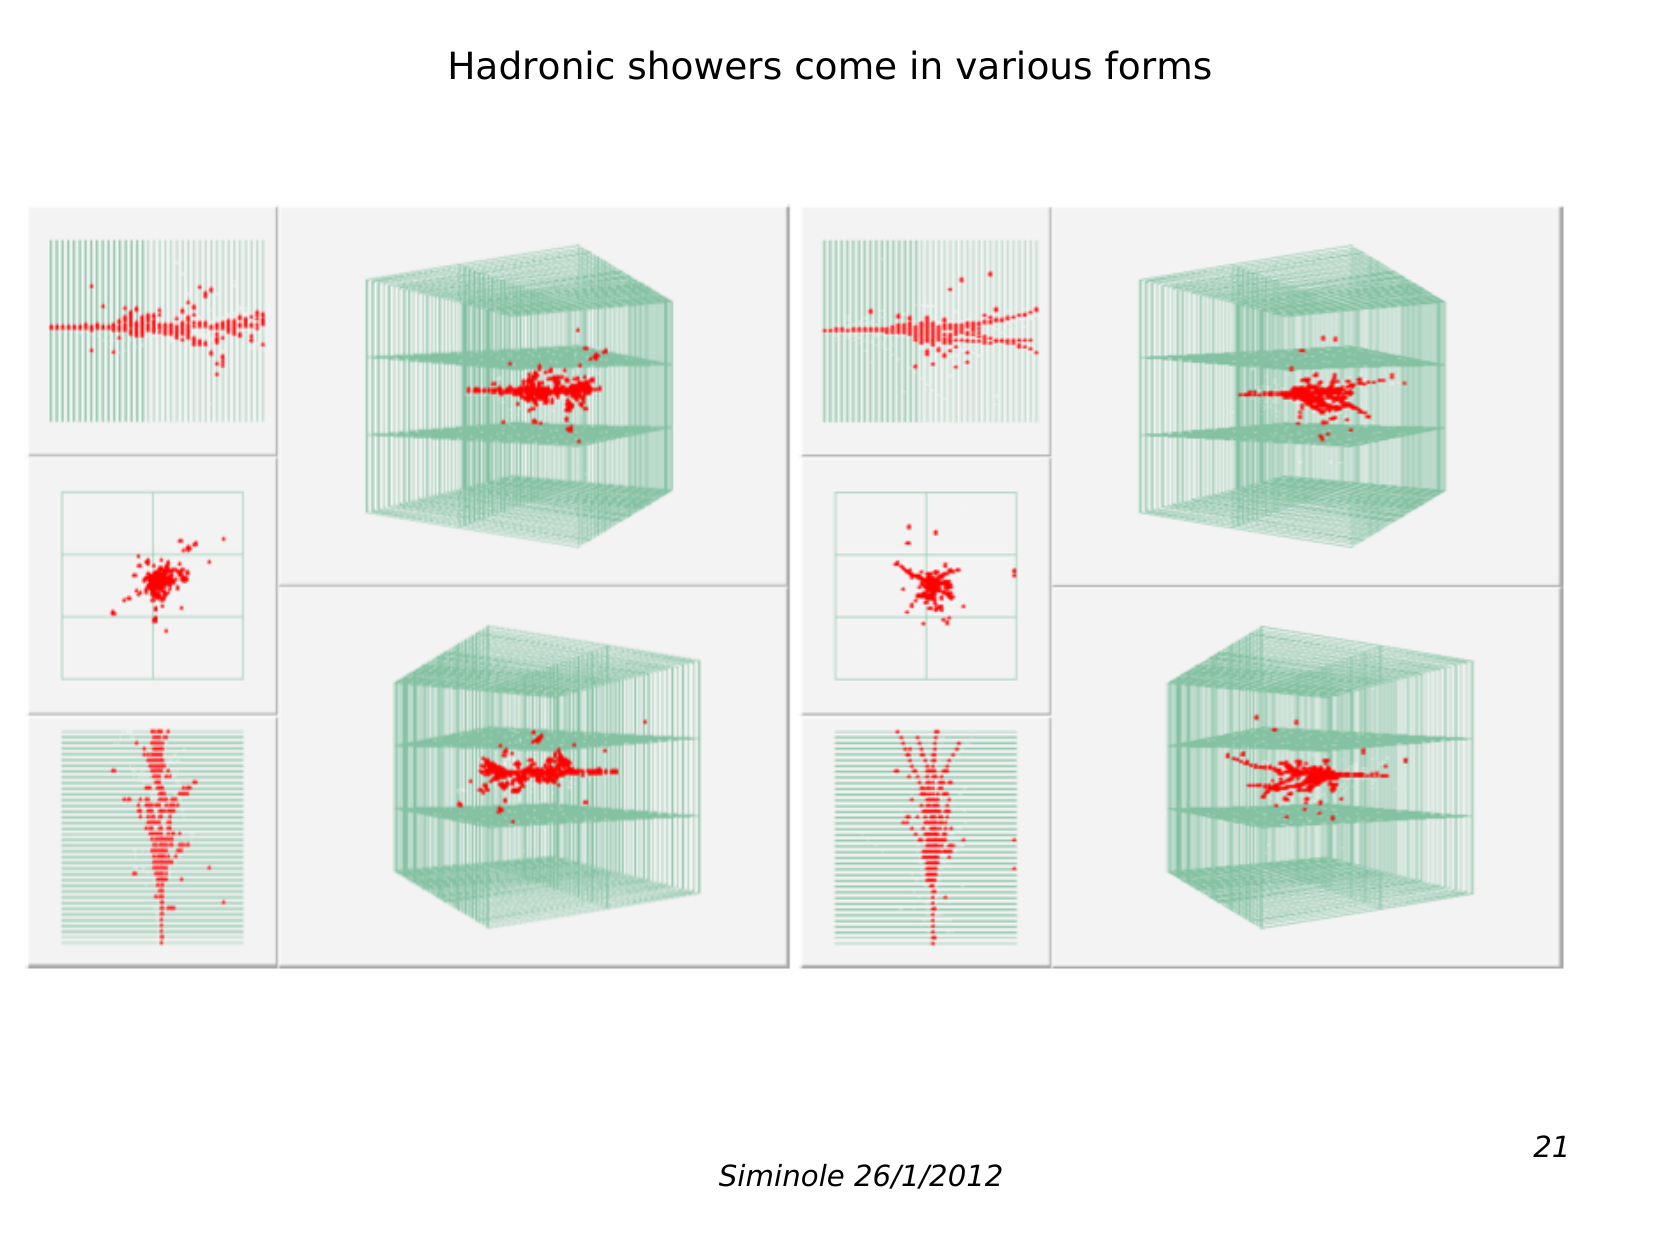

Hadronic showers come in various forms
Comite d'evaluation
21